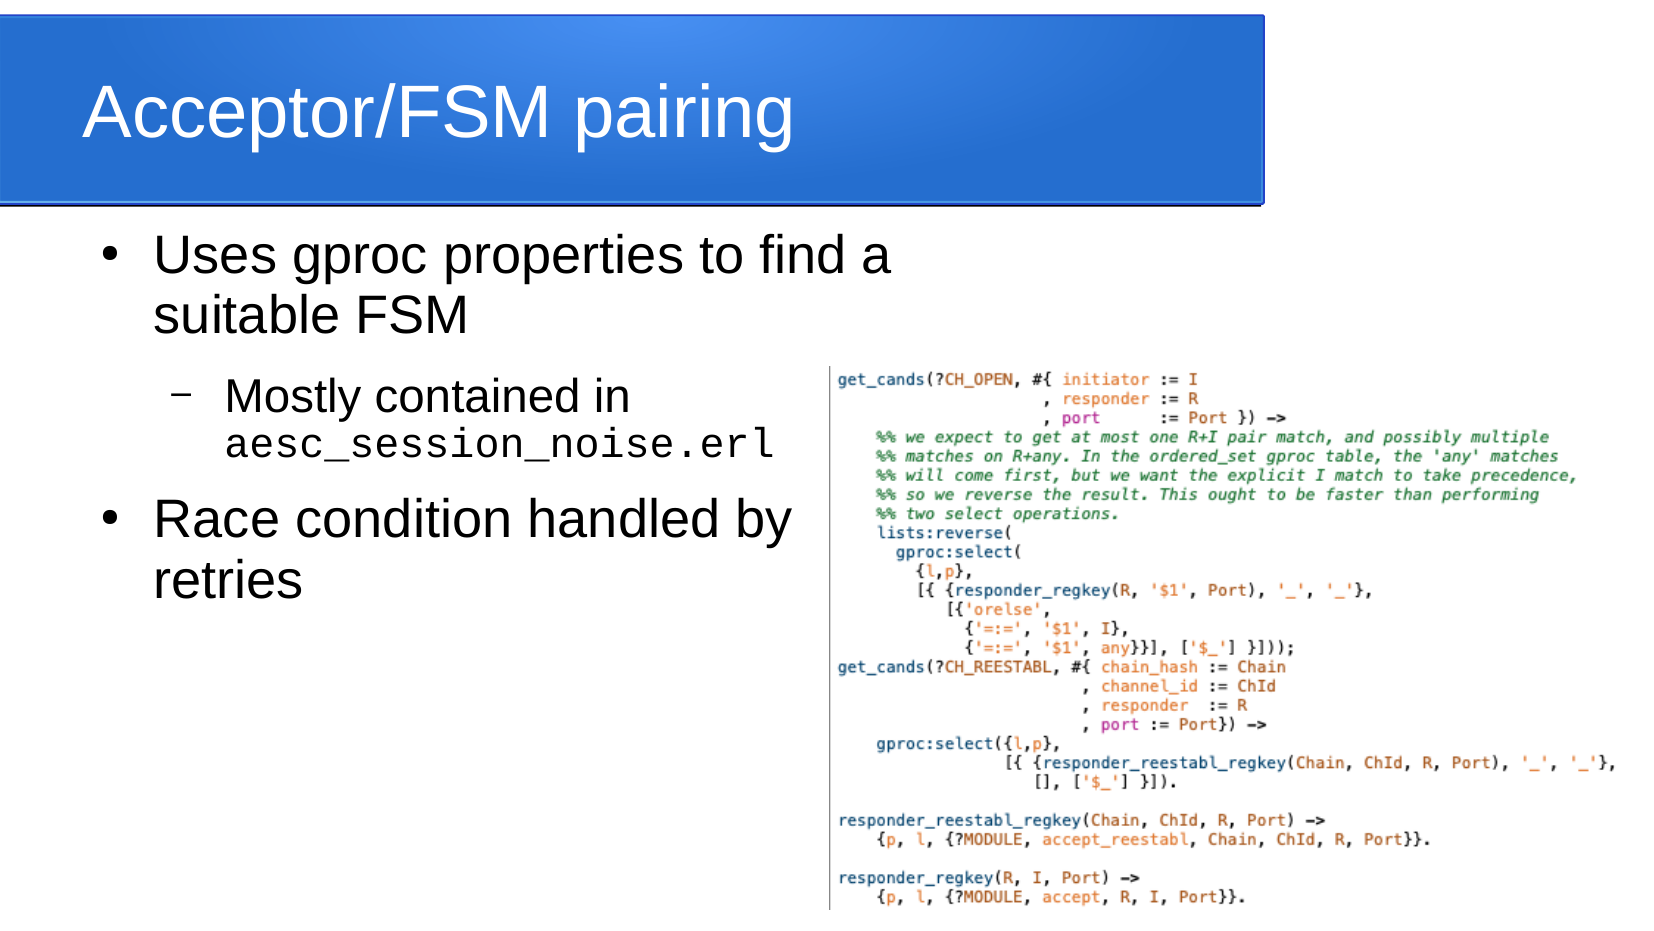

# Acceptor/FSM pairing
Uses gproc properties to find a suitable FSM
Mostly contained in aesc_session_noise.erl
Race condition handled by retries